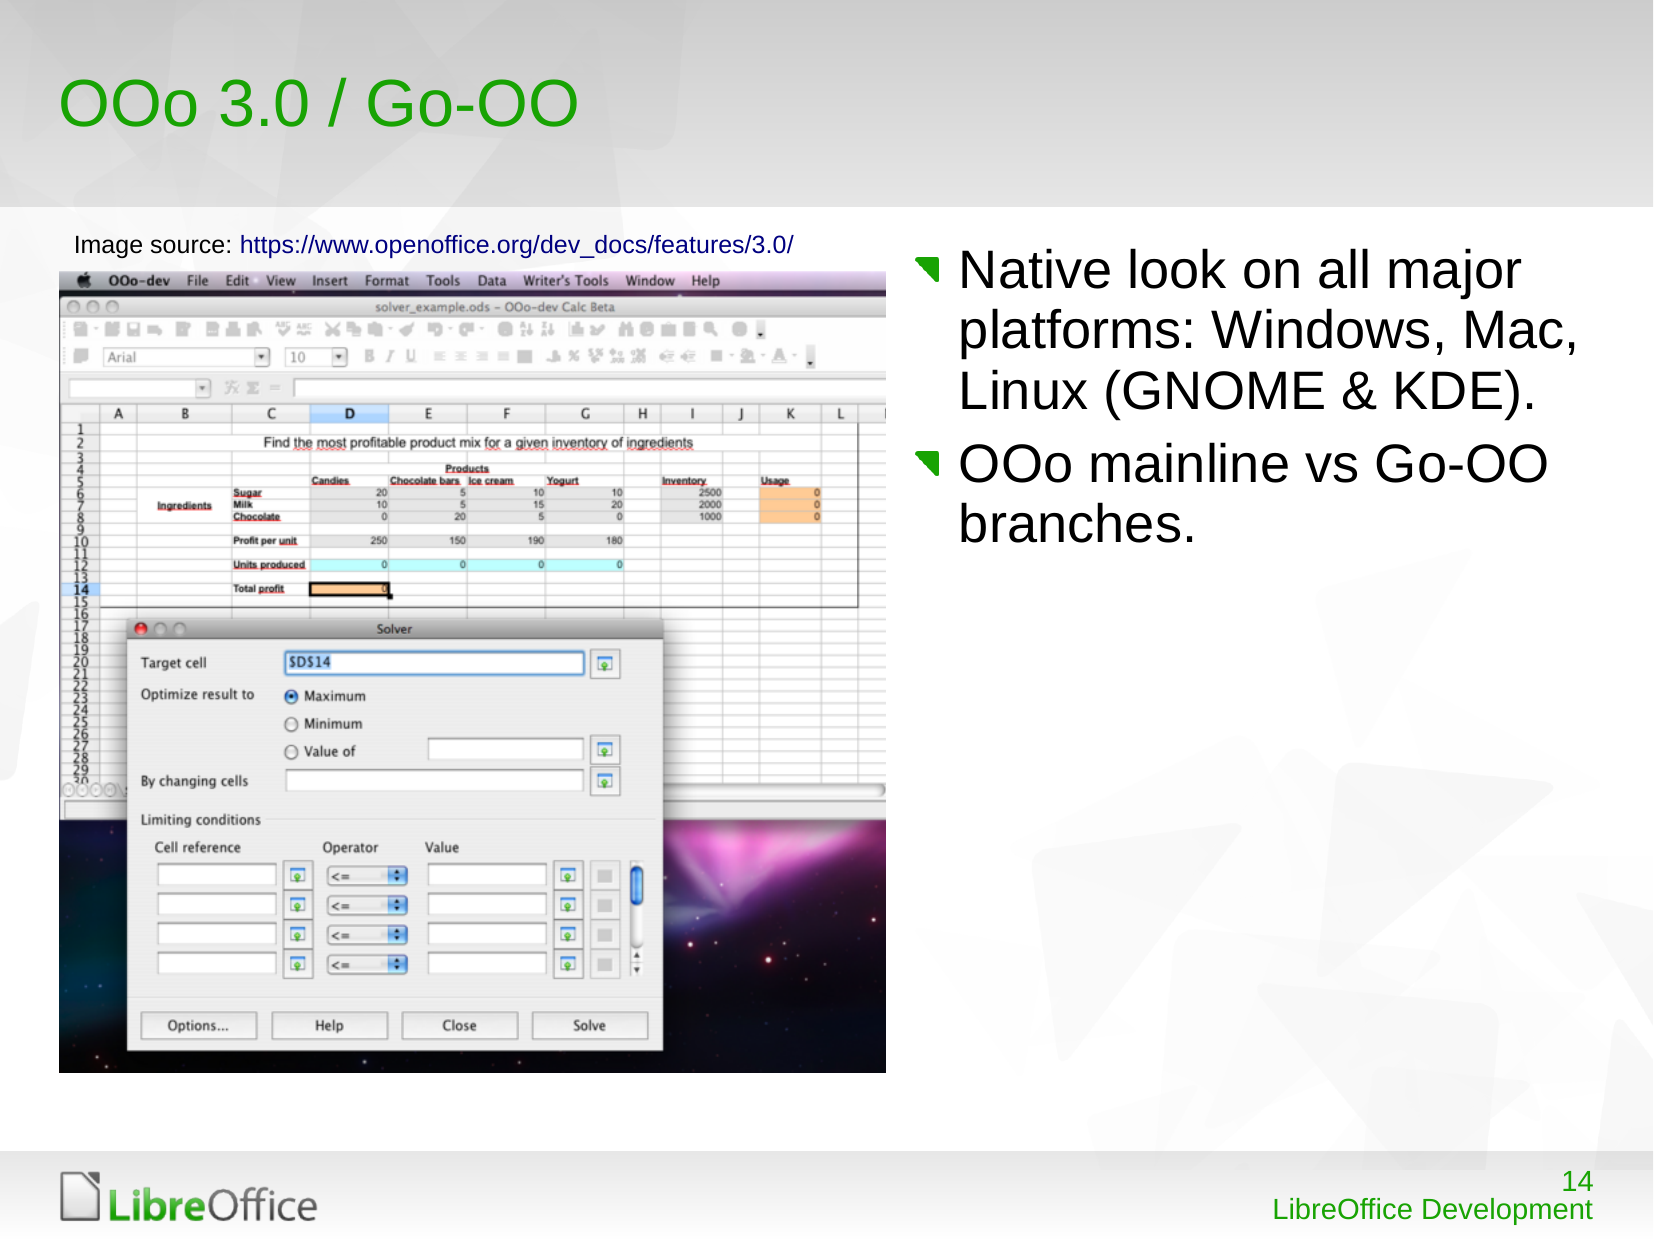

# OOo 3.0 / Go-OO
Image source: https://www.openoffice.org/dev_docs/features/3.0/
Native look on all major platforms: Windows, Mac, Linux (GNOME & KDE).
OOo mainline vs Go-OO branches.
14
LibreOffice Development